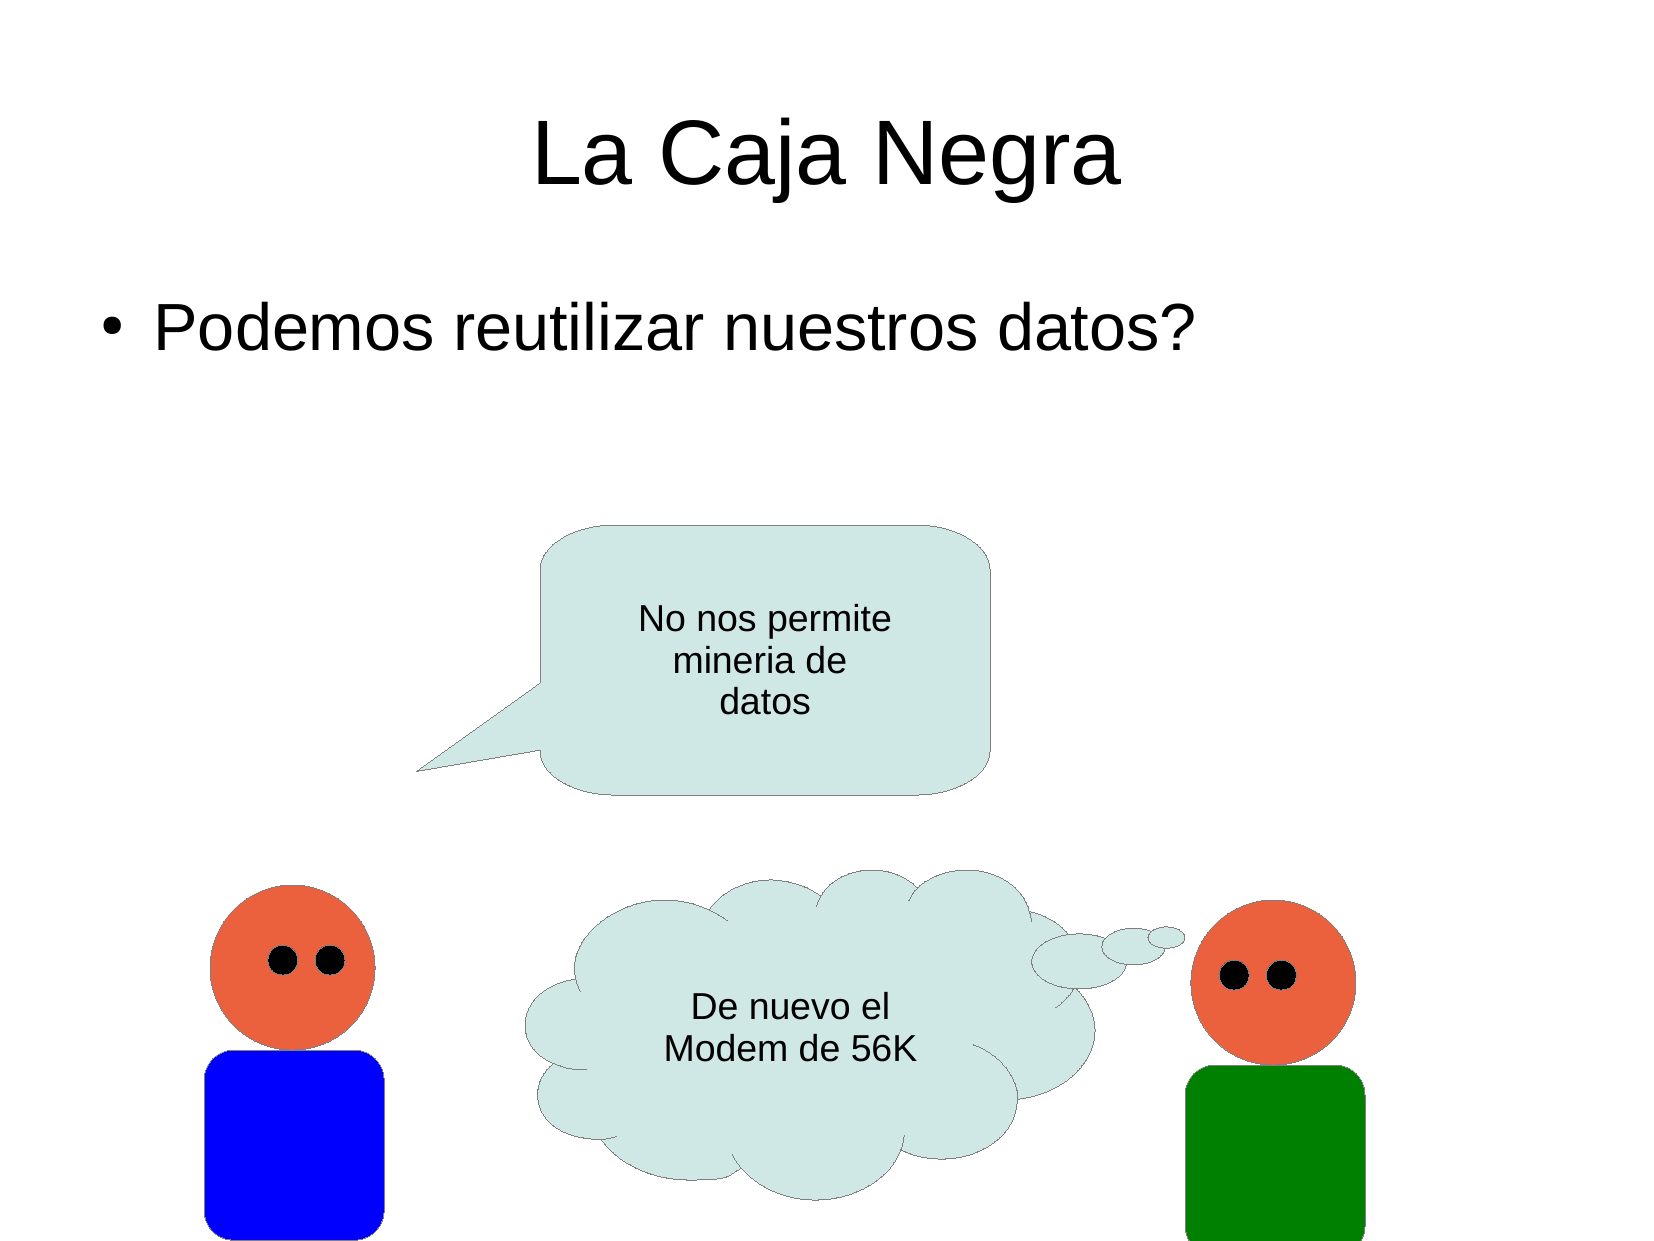

# La Caja Negra
Podemos reutilizar nuestros datos?
No nos permite
mineria de
datos
De nuevo el
Modem de 56K